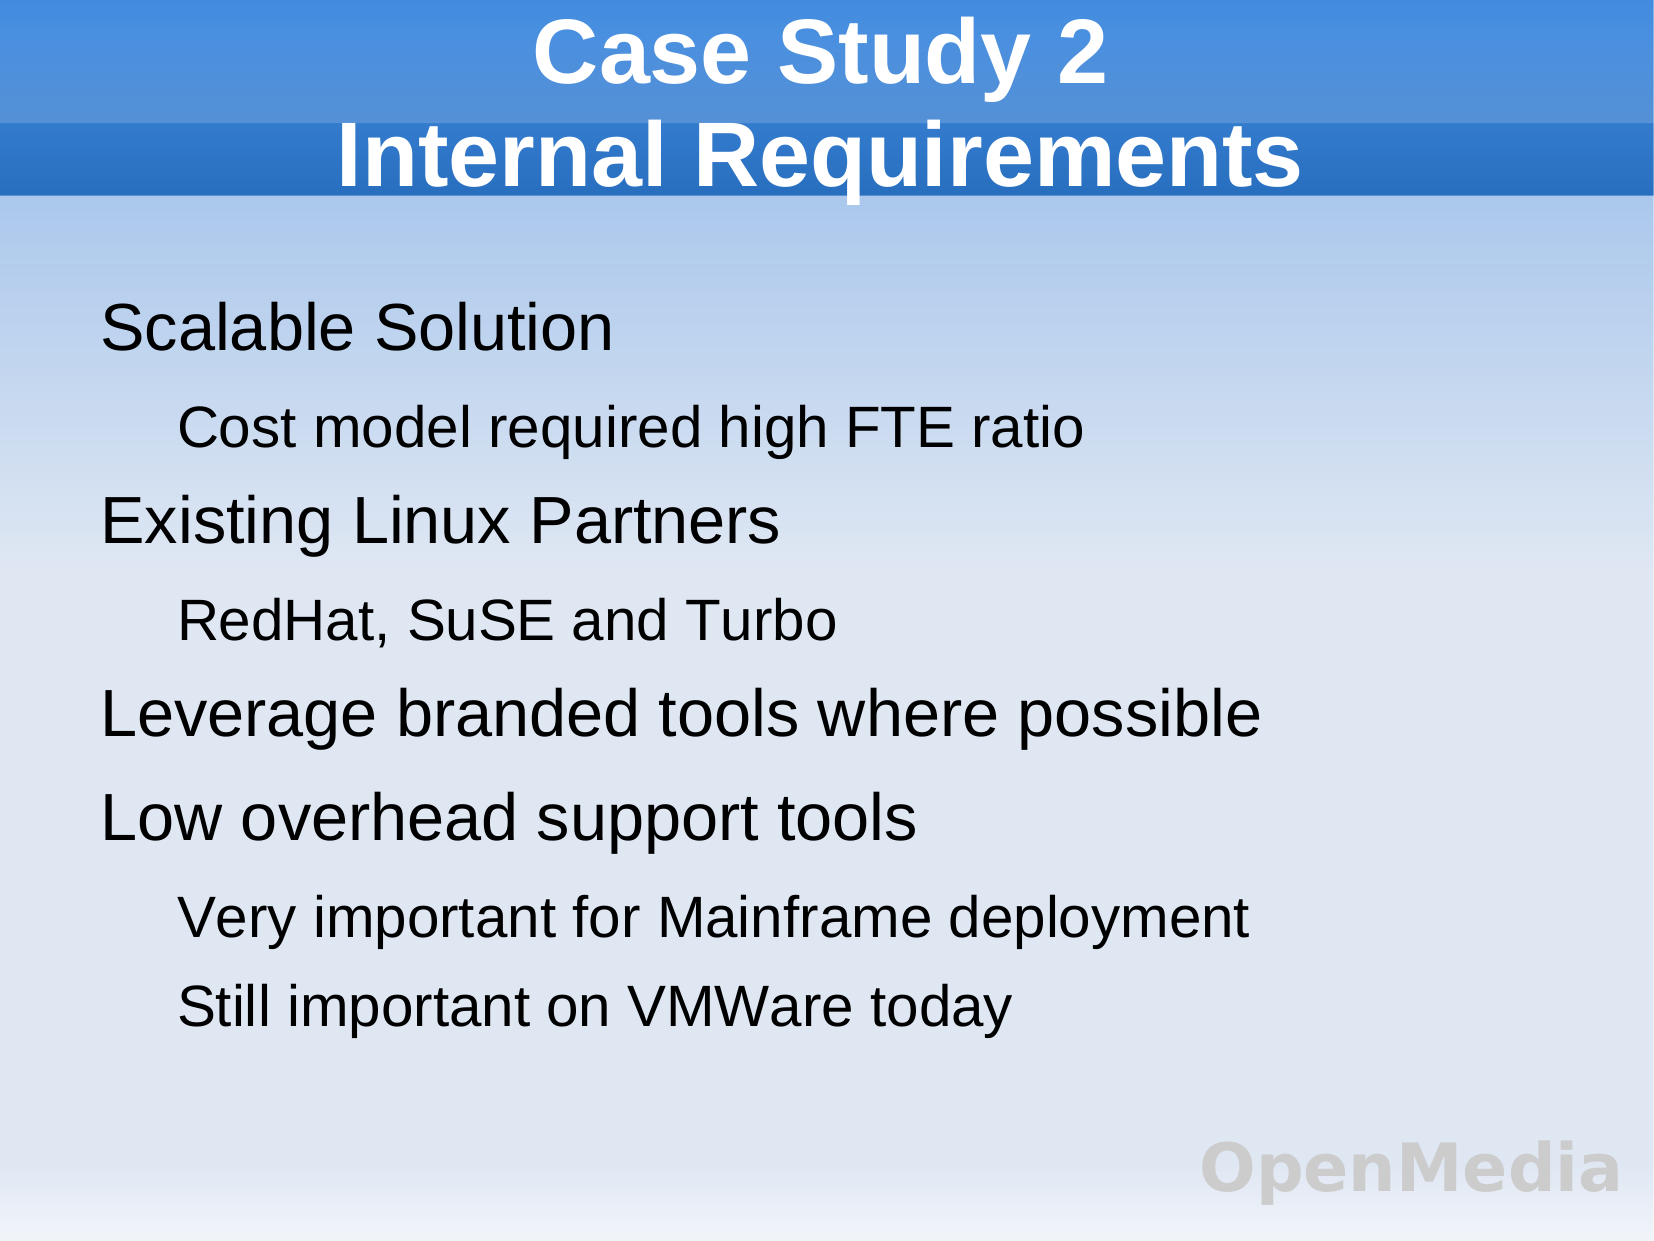

# Case Study 2 Internal Requirements
Scalable Solution
Cost model required high FTE ratio
Existing Linux Partners
RedHat, SuSE and Turbo
Leverage branded tools where possible
Low overhead support tools
Very important for Mainframe deployment
Still important on VMWare today
32